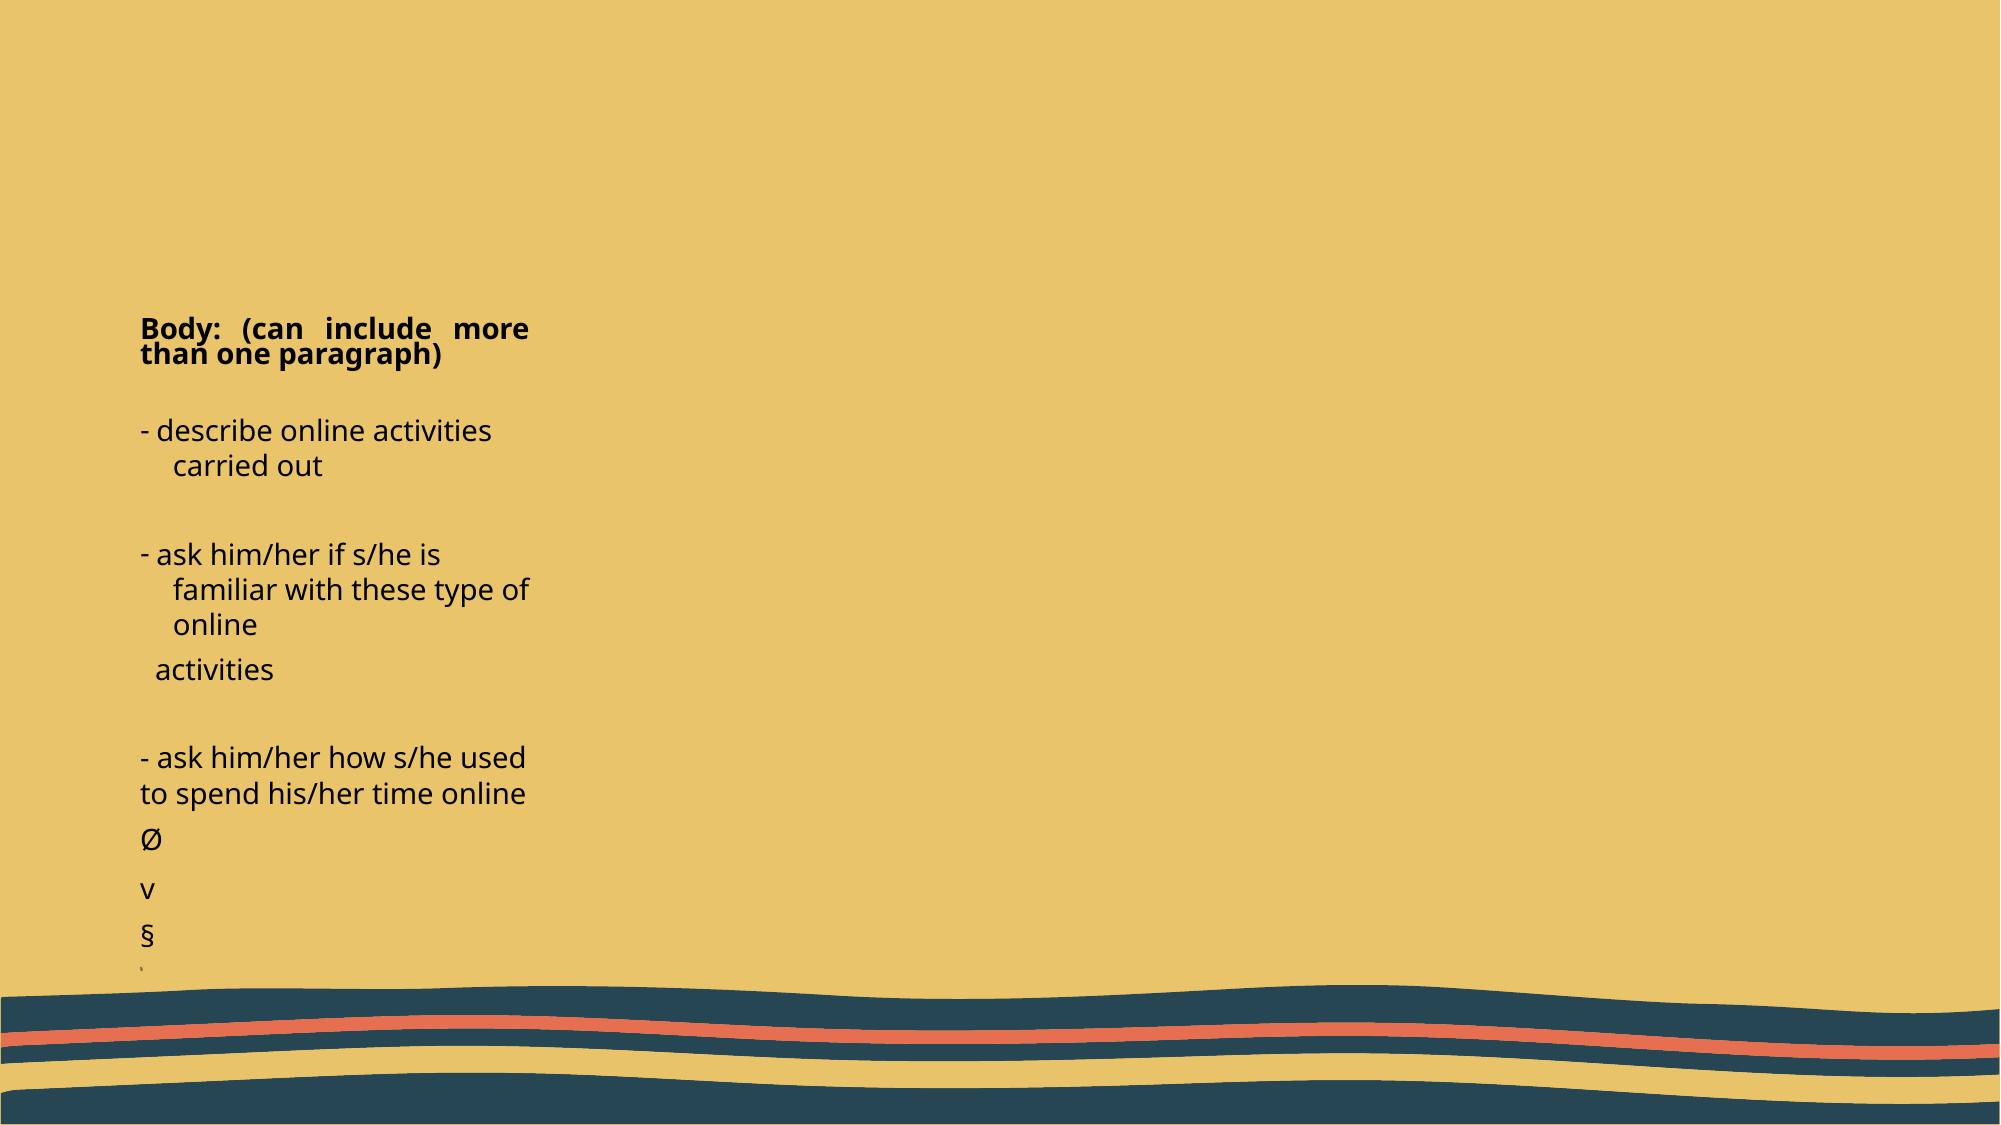

# Body: (can include more than one paragraph)
describe online activities carried out
ask him/her if s/he is familiar with these type of online
 activities
- ask him/her how s/he used to spend his/her time online